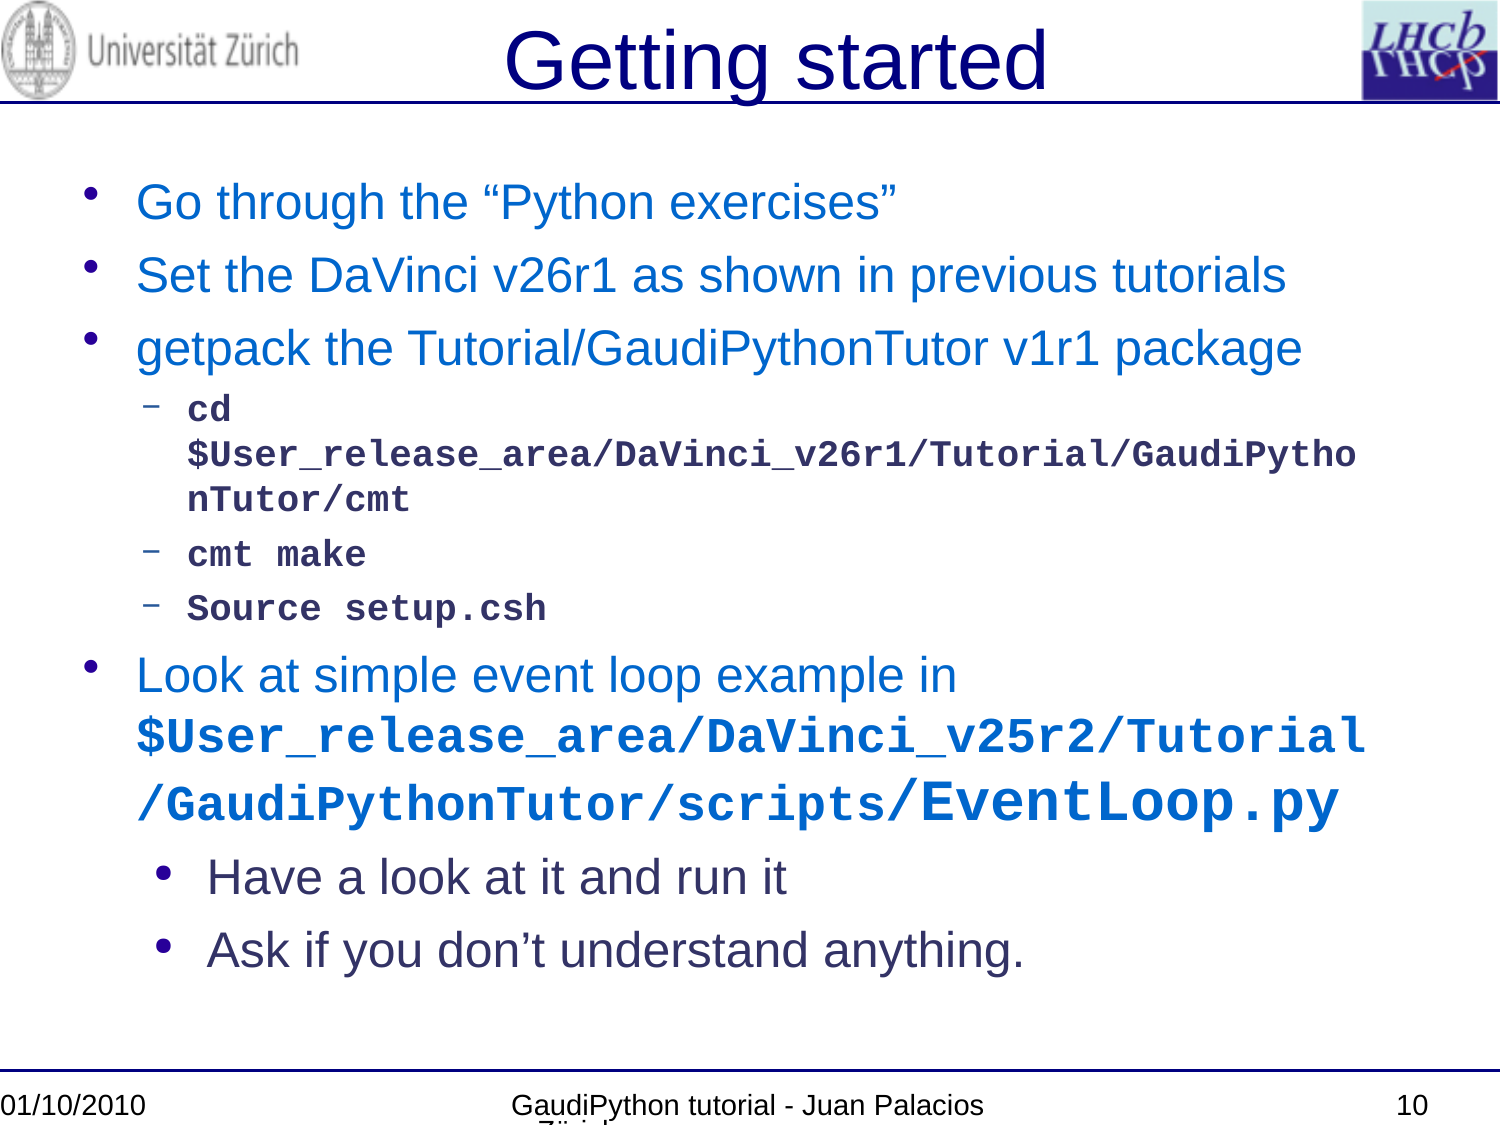

# Getting started
Go through the “Python exercises”
Set the DaVinci v26r1 as shown in previous tutorials
getpack the Tutorial/GaudiPythonTutor v1r1 package
cd $User_release_area/DaVinci_v26r1/Tutorial/GaudiPythonTutor/cmt
cmt make
Source setup.csh
Look at simple event loop example in $User_release_area/DaVinci_v25r2/Tutorial/GaudiPythonTutor/scripts/EventLoop.py
Have a look at it and run it
Ask if you don’t understand anything.
01/10/2010
GaudiPython tutorial - Juan Palacios - Zürich
10